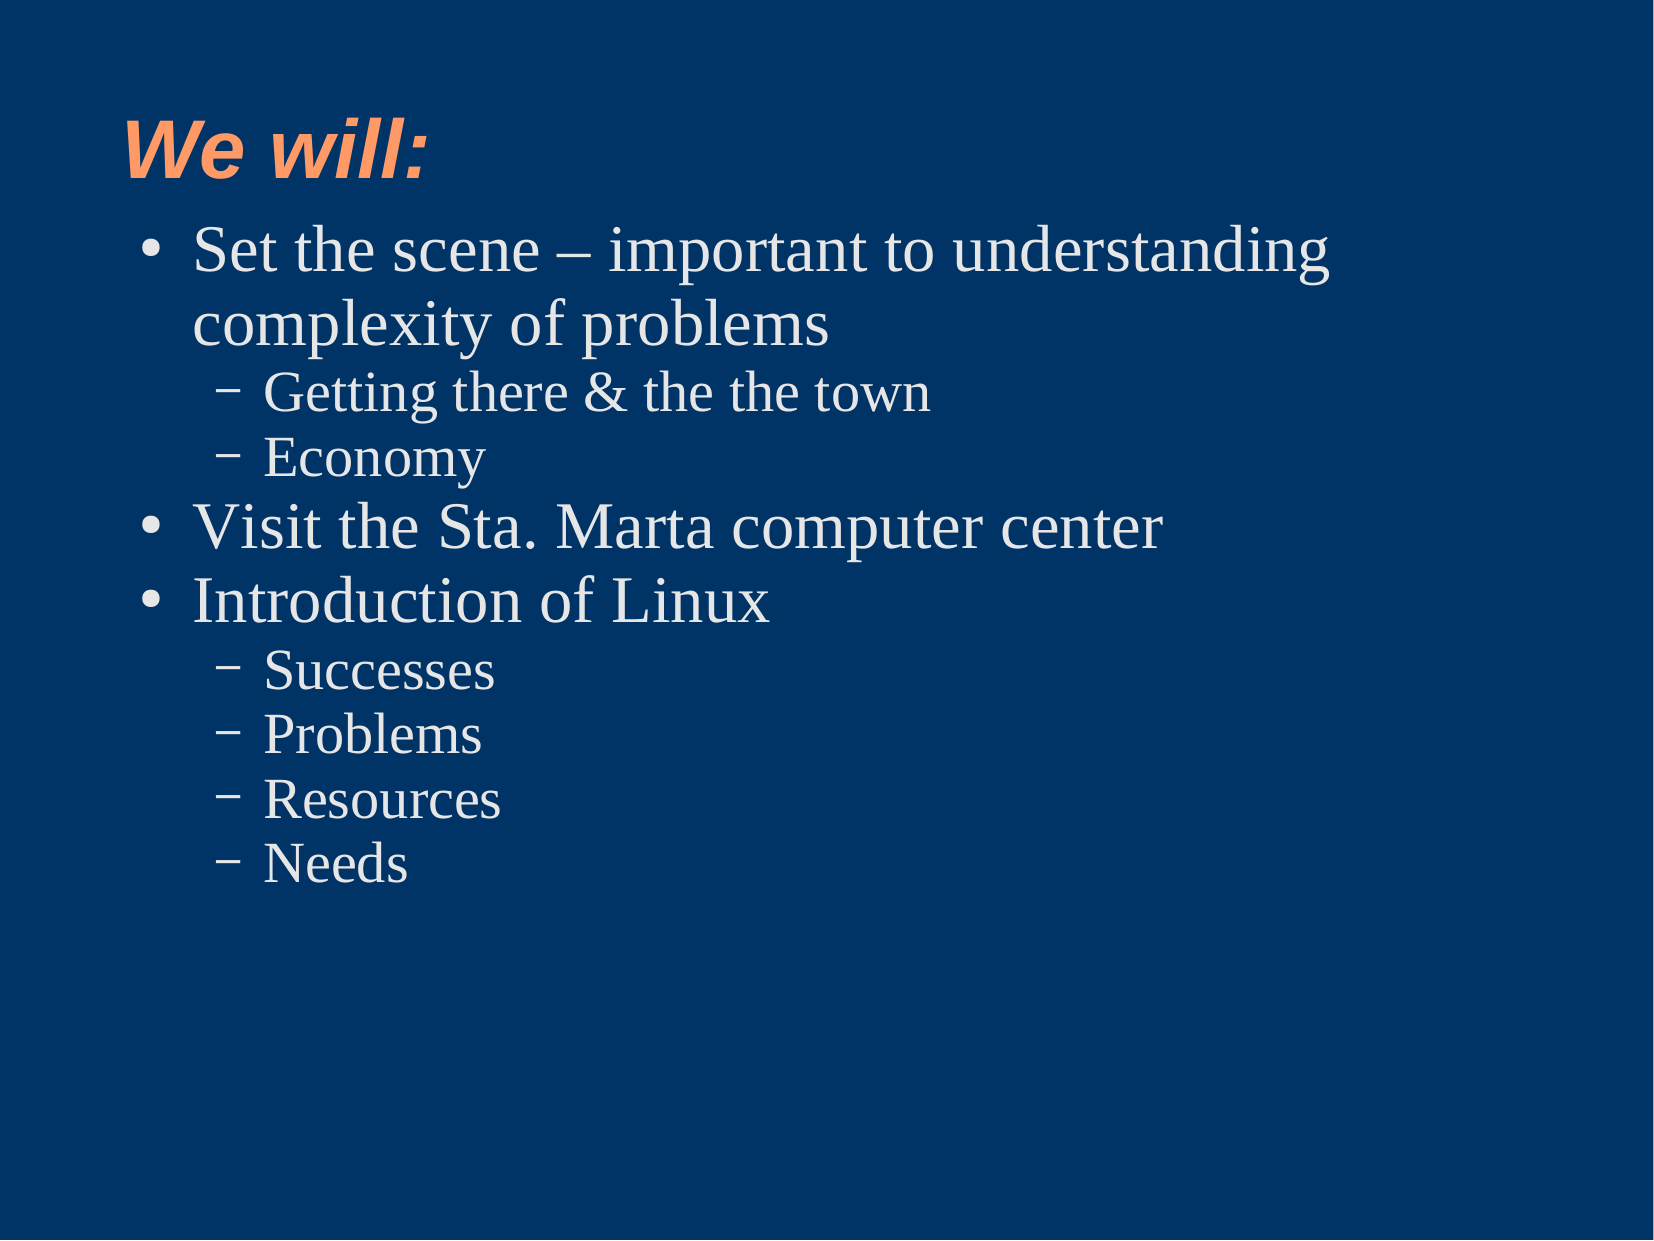

# We will:
Set the scene – important to understanding complexity of problems
Getting there & the the town
Economy
Visit the Sta. Marta computer center
Introduction of Linux
Successes
Problems
Resources
Needs